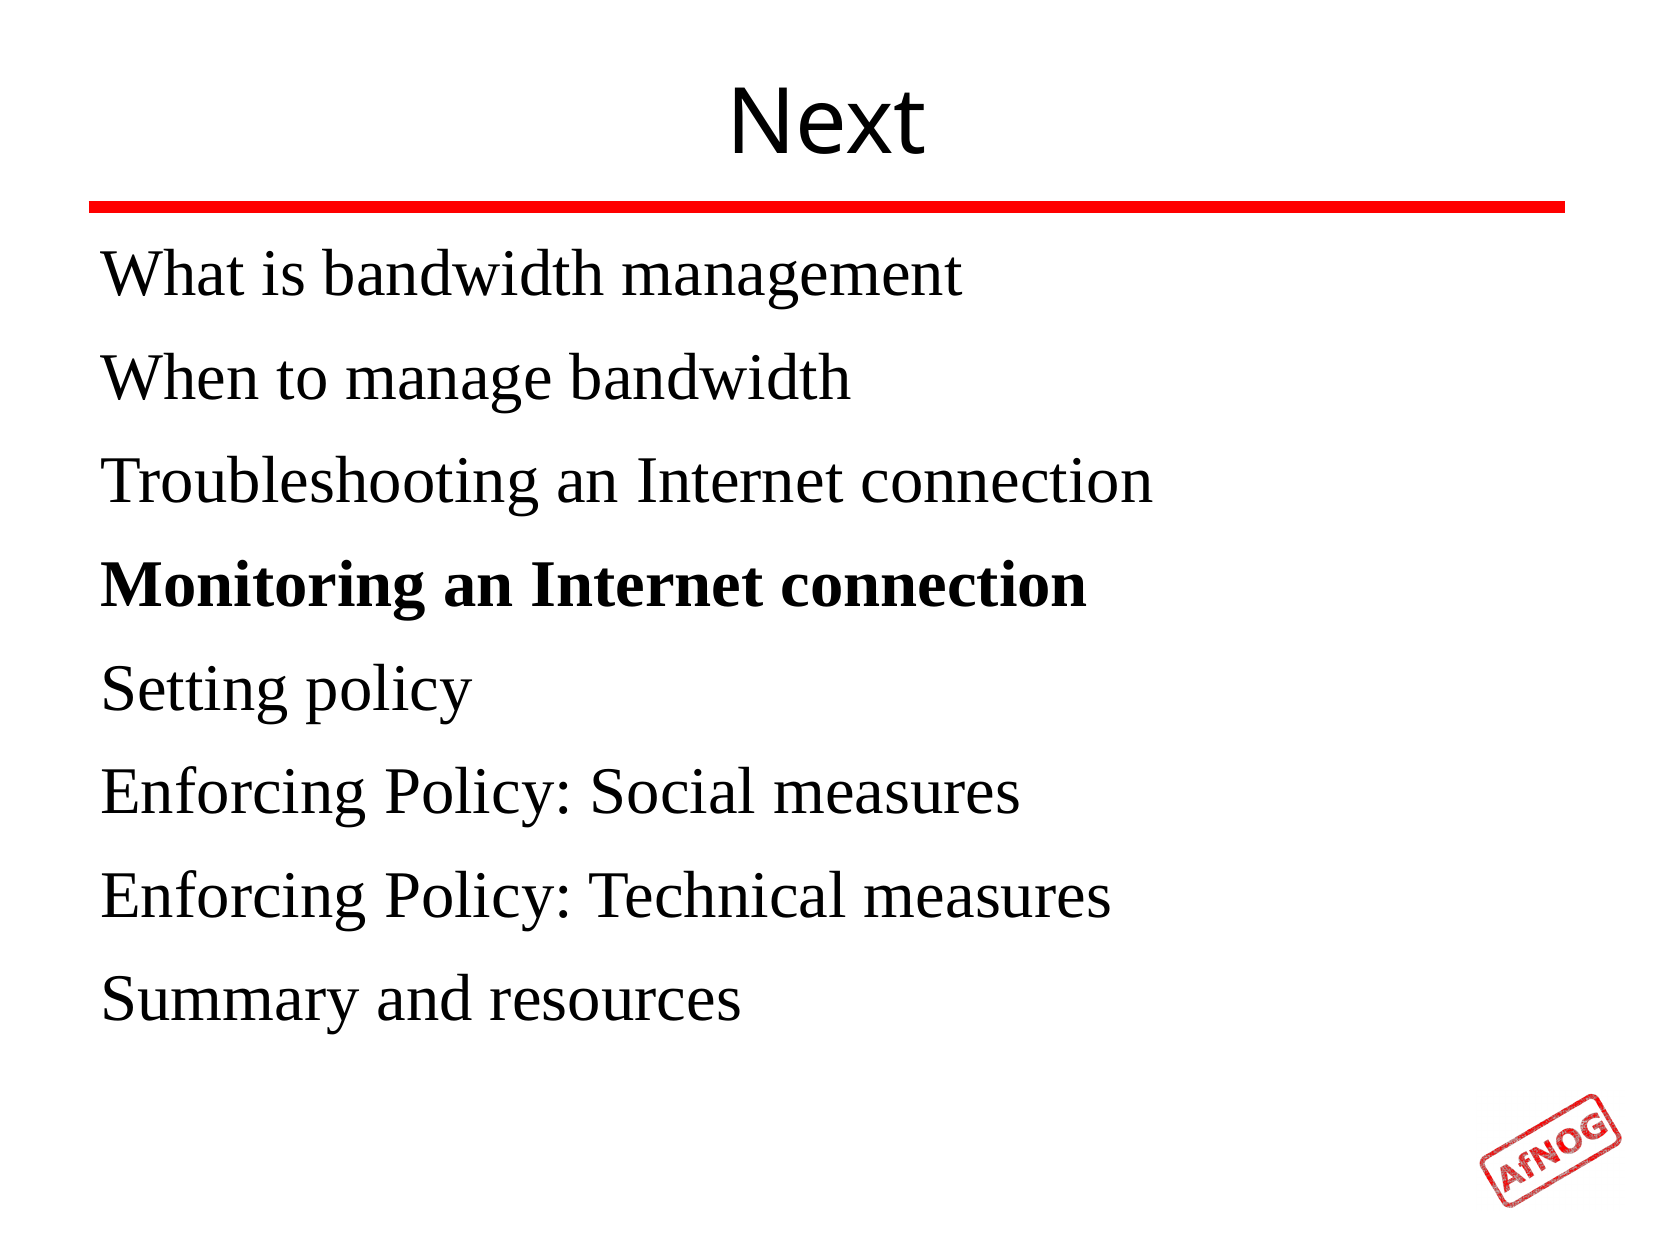

# Next
What is bandwidth management
When to manage bandwidth
Troubleshooting an Internet connection
Monitoring an Internet connection
Setting policy
Enforcing Policy: Social measures
Enforcing Policy: Technical measures
Summary and resources